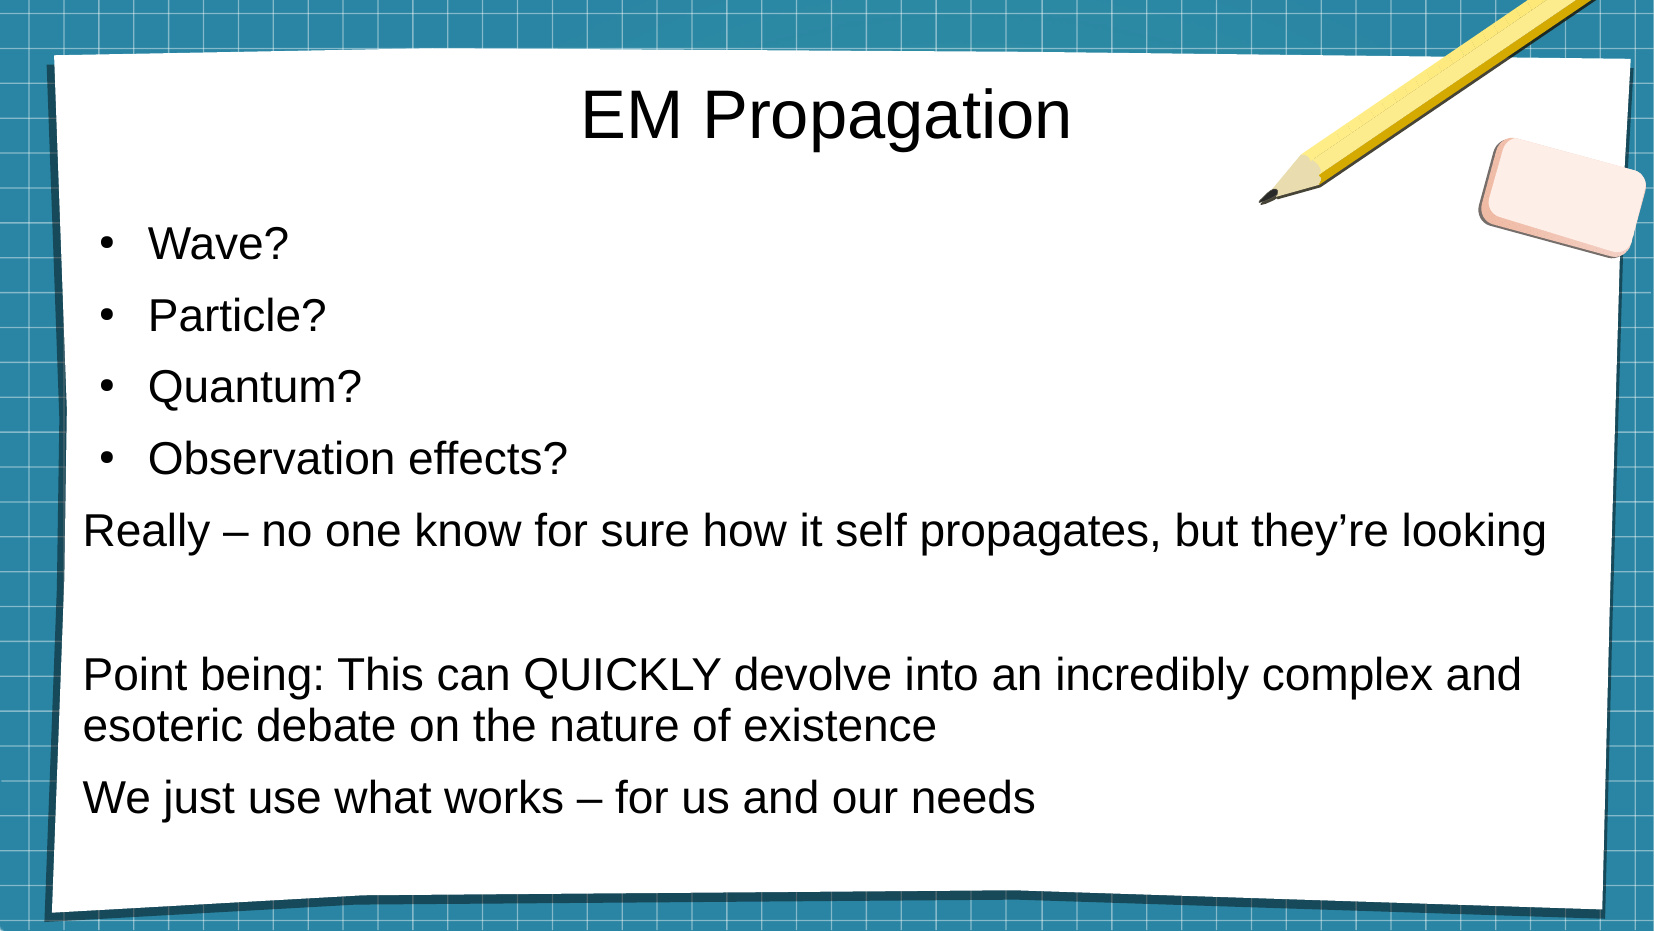

# EM Propagation
Wave?
Particle?
Quantum?
Observation effects?
Really – no one know for sure how it self propagates, but they’re looking
Point being: This can QUICKLY devolve into an incredibly complex and esoteric debate on the nature of existence
We just use what works – for us and our needs